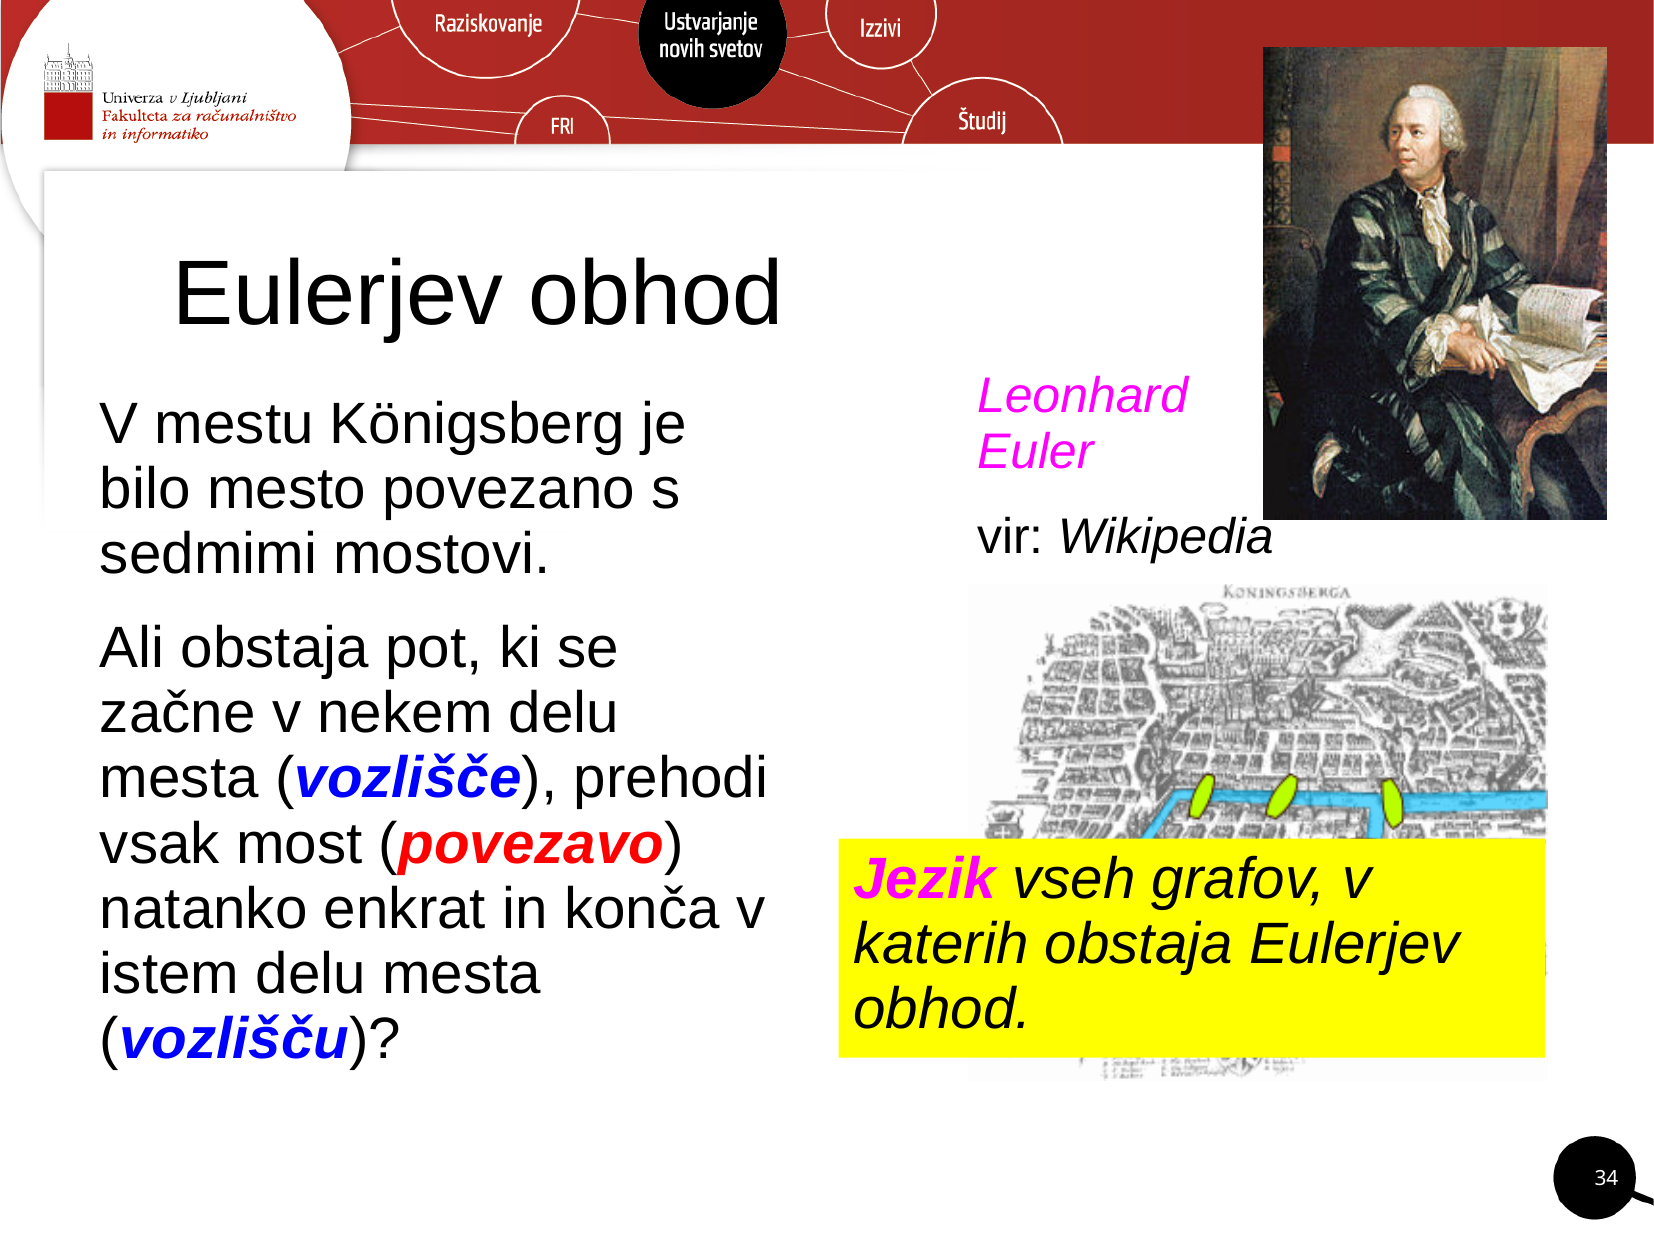

# Eulerjev obhod
Leonhard Euler
vir: Wikipedia
V mestu Königsberg je bilo mesto povezano s sedmimi mostovi.
Ali obstaja pot, ki se začne v nekem delu mesta (vozlišče), prehodi vsak most (povezavo) natanko enkrat in konča v istem delu mesta (vozlišču)?
Jezik vseh grafov, v katerih obstaja Eulerjev obhod.